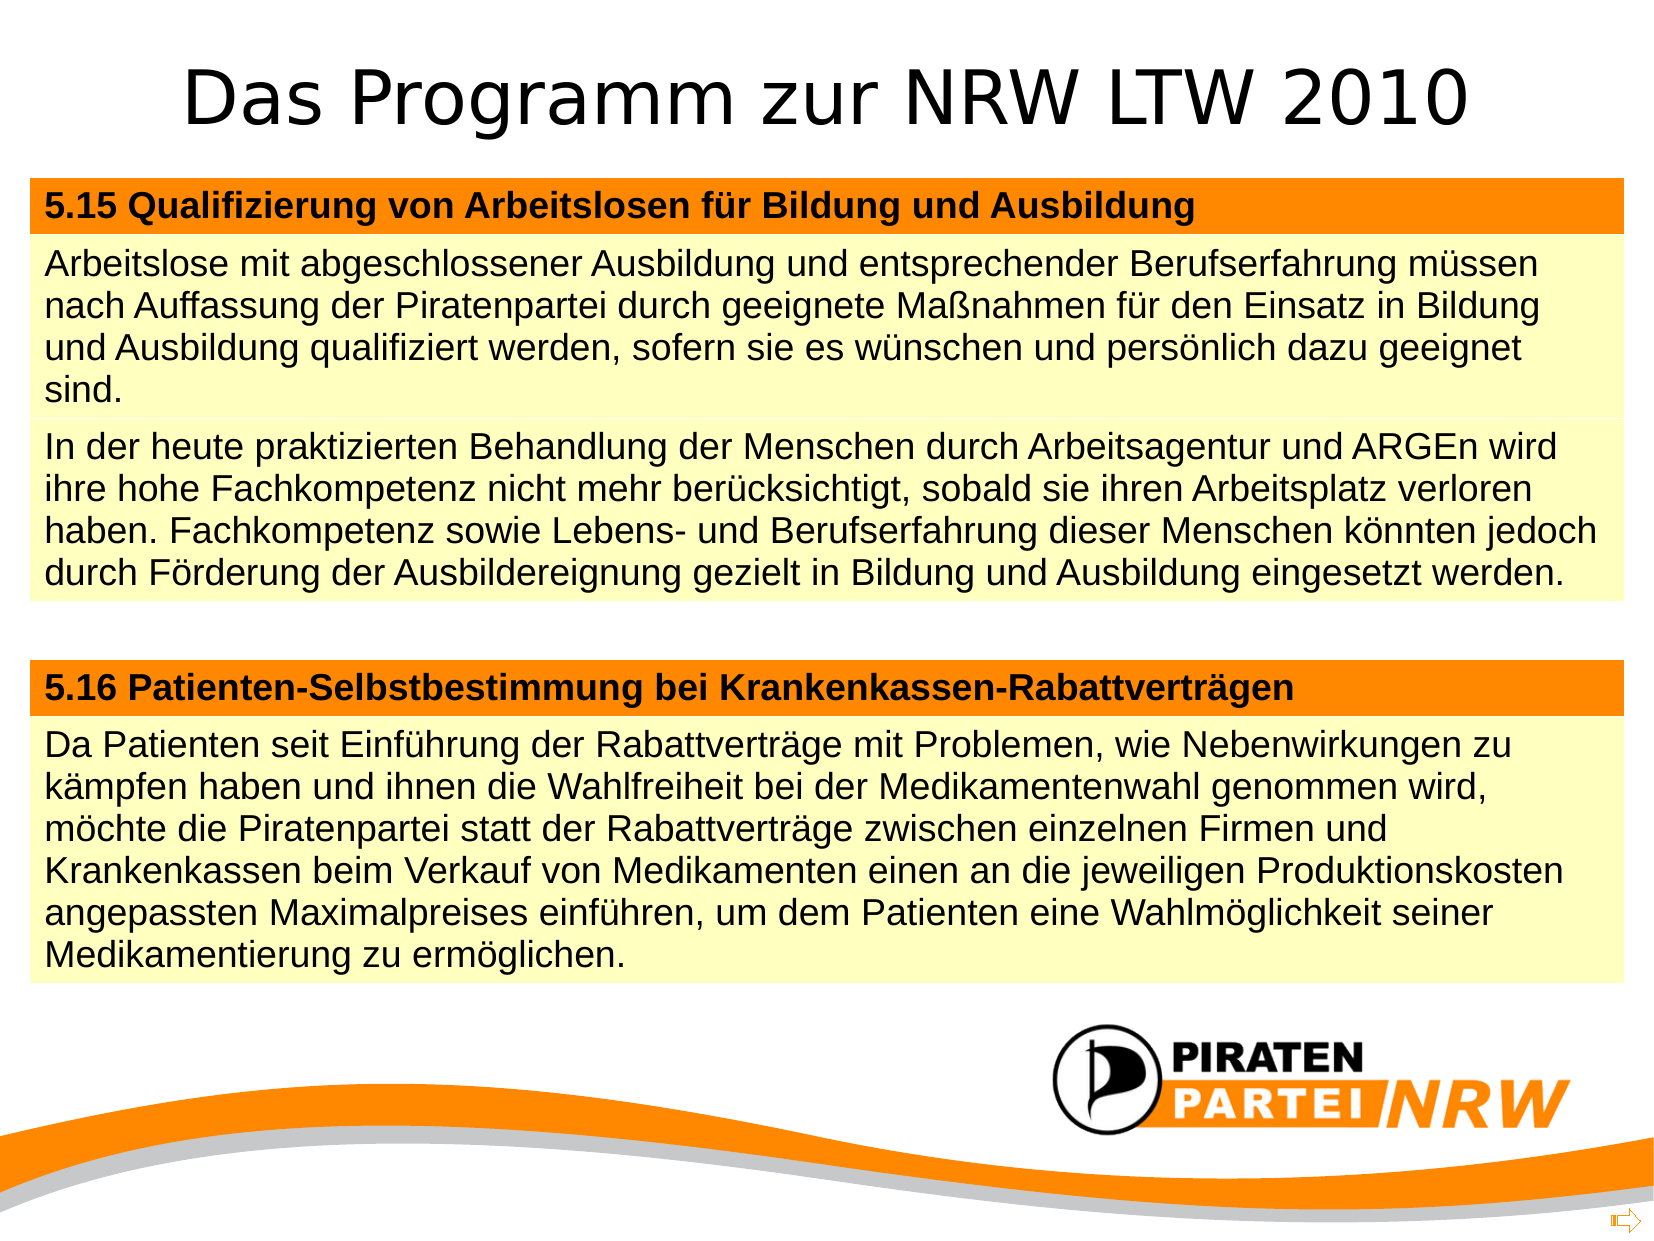

# Das Programm zur NRW LTW 2010
| 5.15 Qualifizierung von Arbeitslosen für Bildung und Ausbildung |
| --- |
| Arbeitslose mit abgeschlossener Ausbildung und entsprechender Berufserfahrung müssen nach Auffassung der Piratenpartei durch geeignete Maßnahmen für den Einsatz in Bildung und Ausbildung qualifiziert werden, sofern sie es wünschen und persönlich dazu geeignet sind. |
| In der heute praktizierten Behandlung der Menschen durch Arbeitsagentur und ARGEn wird ihre hohe Fachkompetenz nicht mehr berücksichtigt, sobald sie ihren Arbeitsplatz verloren haben. Fachkompetenz sowie Lebens- und Berufserfahrung dieser Menschen könnten jedoch durch Förderung der Ausbildereignung gezielt in Bildung und Ausbildung eingesetzt werden. |
| |
| 5.16 Patienten-Selbstbestimmung bei Krankenkassen-Rabattverträgen |
| Da Patienten seit Einführung der Rabattverträge mit Problemen, wie Nebenwirkungen zu kämpfen haben und ihnen die Wahlfreiheit bei der Medikamentenwahl genommen wird, möchte die Piratenpartei statt der Rabattverträge zwischen einzelnen Firmen und Krankenkassen beim Verkauf von Medikamenten einen an die jeweiligen Produktionskosten angepassten Maximalpreises einführen, um dem Patienten eine Wahlmöglichkeit seiner Medikamentierung zu ermöglichen. |